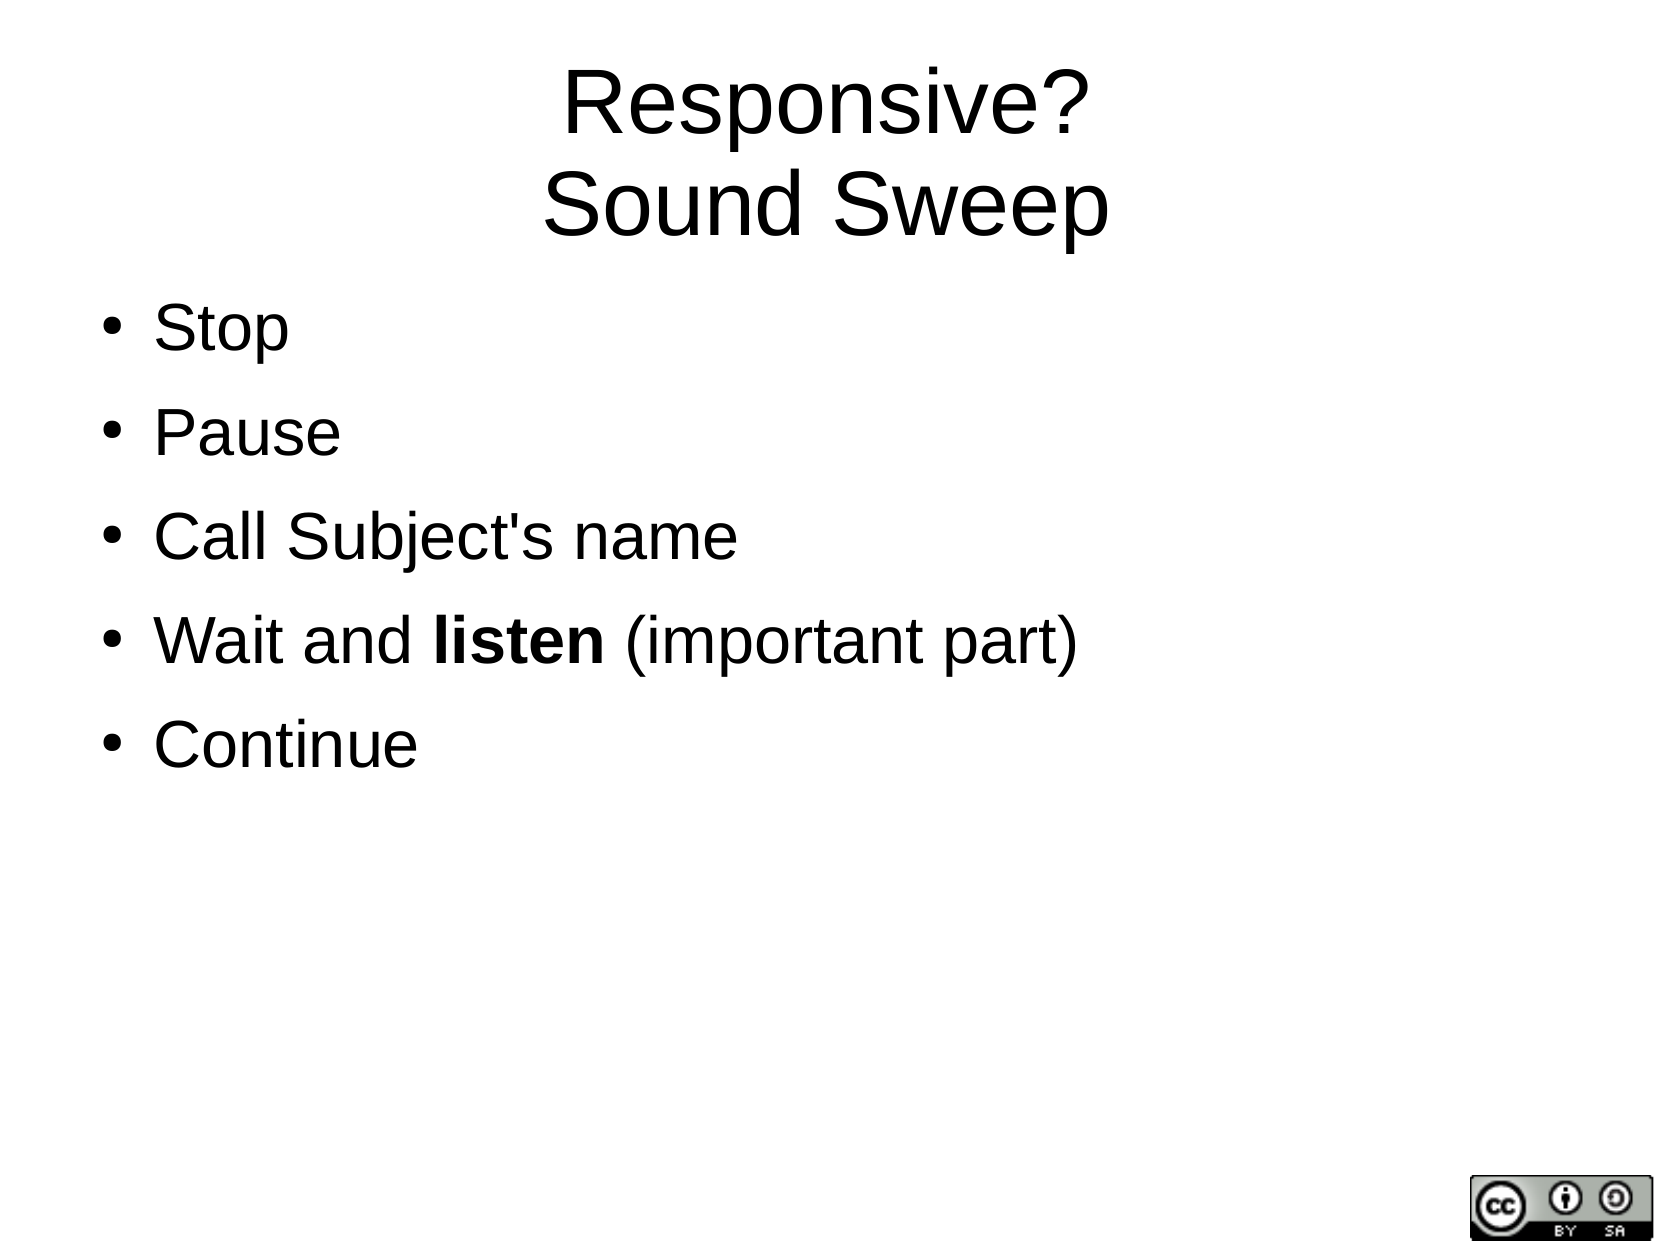

# Responsive? Sound Sweep
Stop
Pause
Call Subject's name
Wait and listen (important part)
Continue